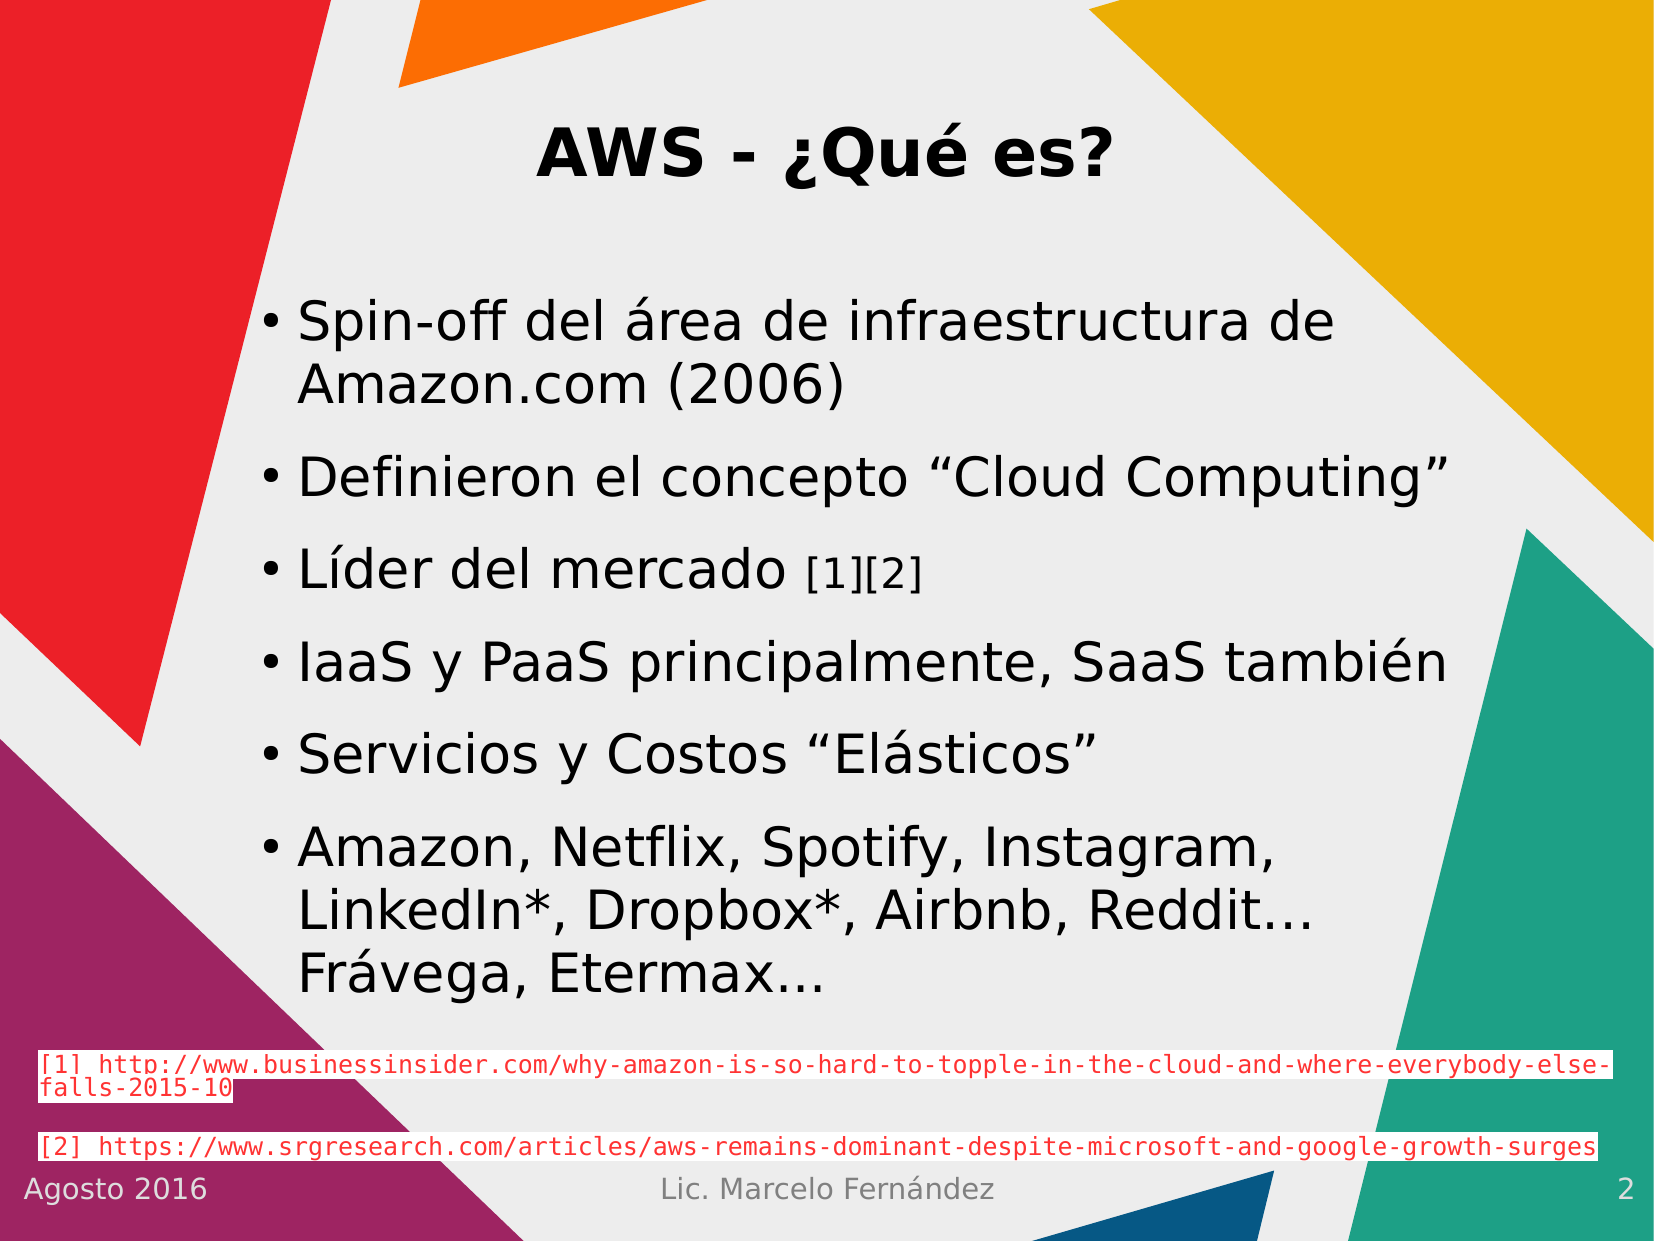

# AWS - ¿Qué es?
Spin-off del área de infraestructura de Amazon.com (2006)
Definieron el concepto “Cloud Computing”
Líder del mercado [1][2]
IaaS y PaaS principalmente, SaaS también
Servicios y Costos “Elásticos”
Amazon, Netflix, Spotify, Instagram, LinkedIn*, Dropbox*, Airbnb, Reddit…Frávega, Etermax...
[1] http://www.businessinsider.com/why-amazon-is-so-hard-to-topple-in-the-cloud-and-where-everybody-else-falls-2015-10
[2] https://www.srgresearch.com/articles/aws-remains-dominant-despite-microsoft-and-google-growth-surges
Agosto 2016
Lic. Marcelo Fernández
2